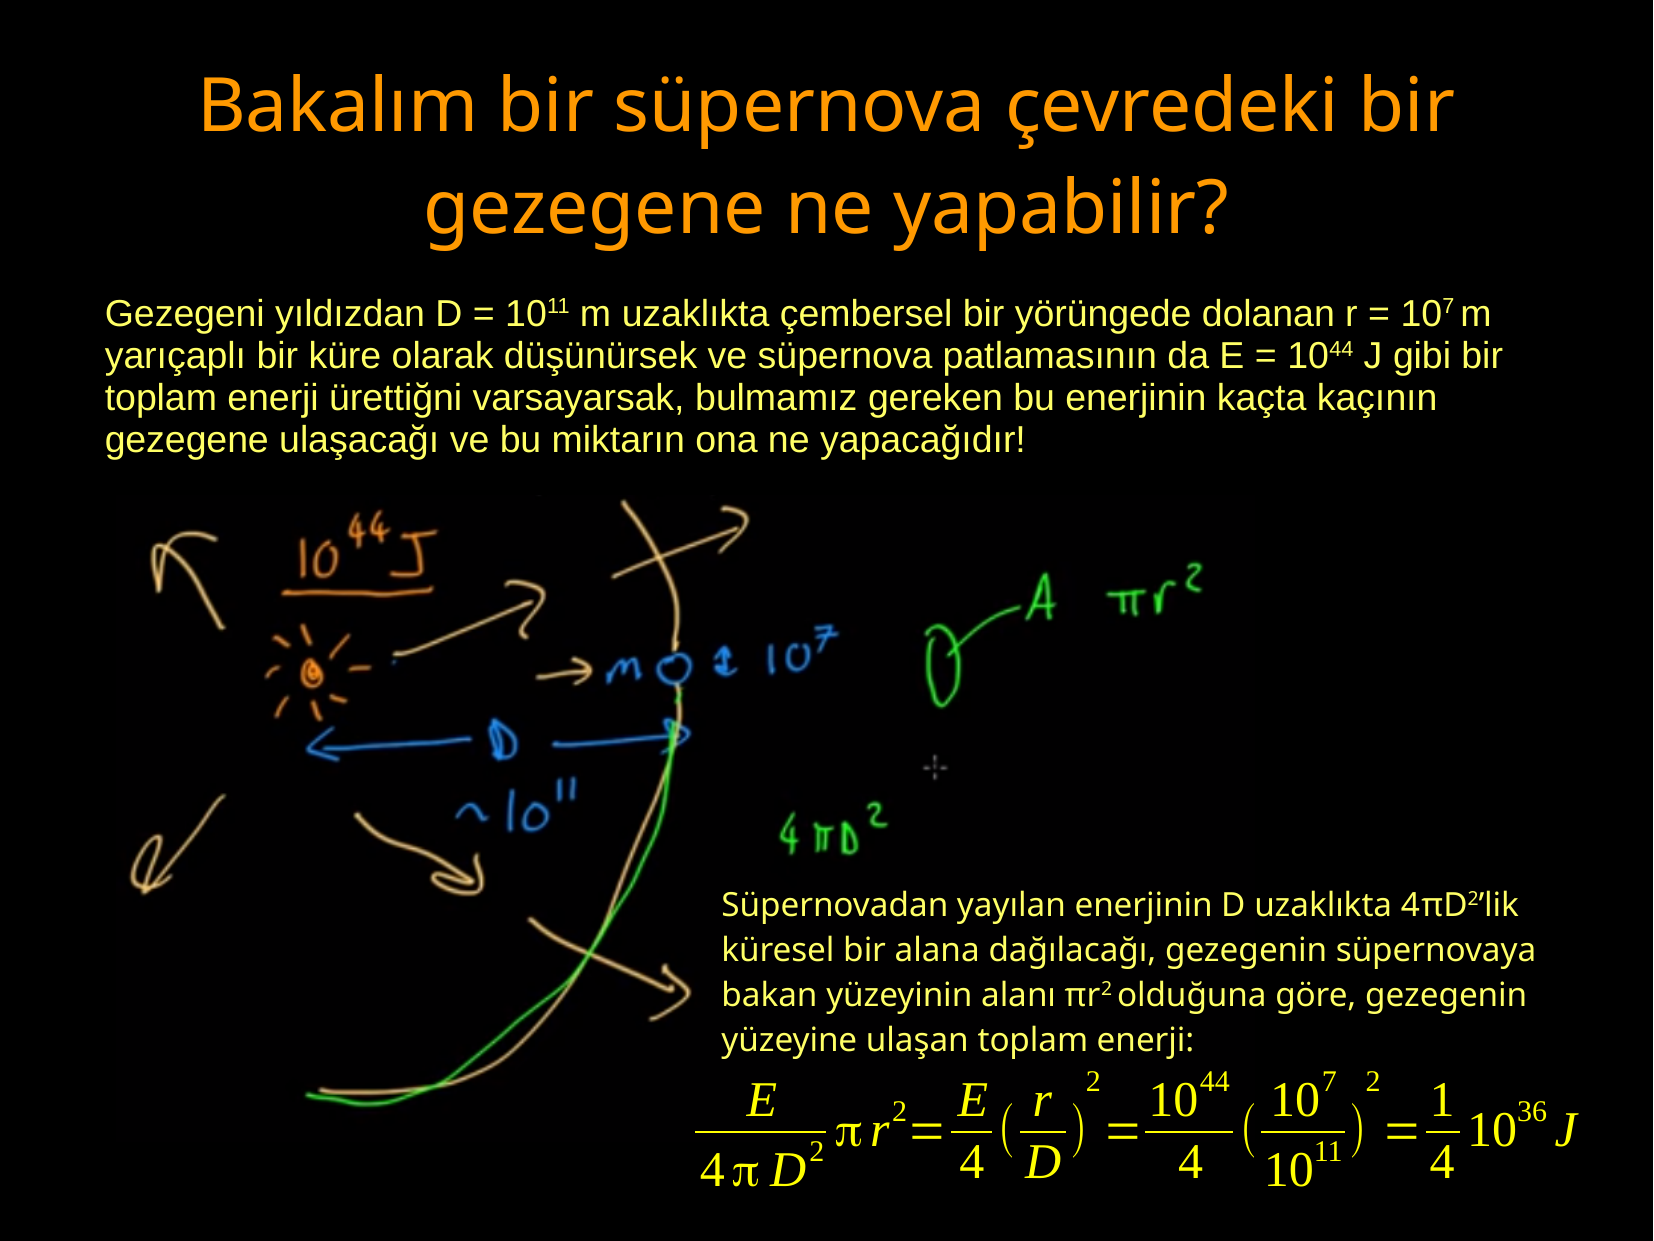

# Bakalım bir süpernova çevredeki bir gezegene ne yapabilir?
Gezegeni yıldızdan D = 1011 m uzaklıkta çembersel bir yörüngede dolanan r = 107 m yarıçaplı bir küre olarak düşünürsek ve süpernova patlamasının da E = 1044 J gibi bir toplam enerji ürettiğni varsayarsak, bulmamız gereken bu enerjinin kaçta kaçının gezegene ulaşacağı ve bu miktarın ona ne yapacağıdır!
Süpernovadan yayılan enerjinin D uzaklıkta 4πD2’lik küresel bir alana dağılacağı, gezegenin süpernovaya bakan yüzeyinin alanı πr2 olduğuna göre, gezegenin yüzeyine ulaşan toplam enerji: